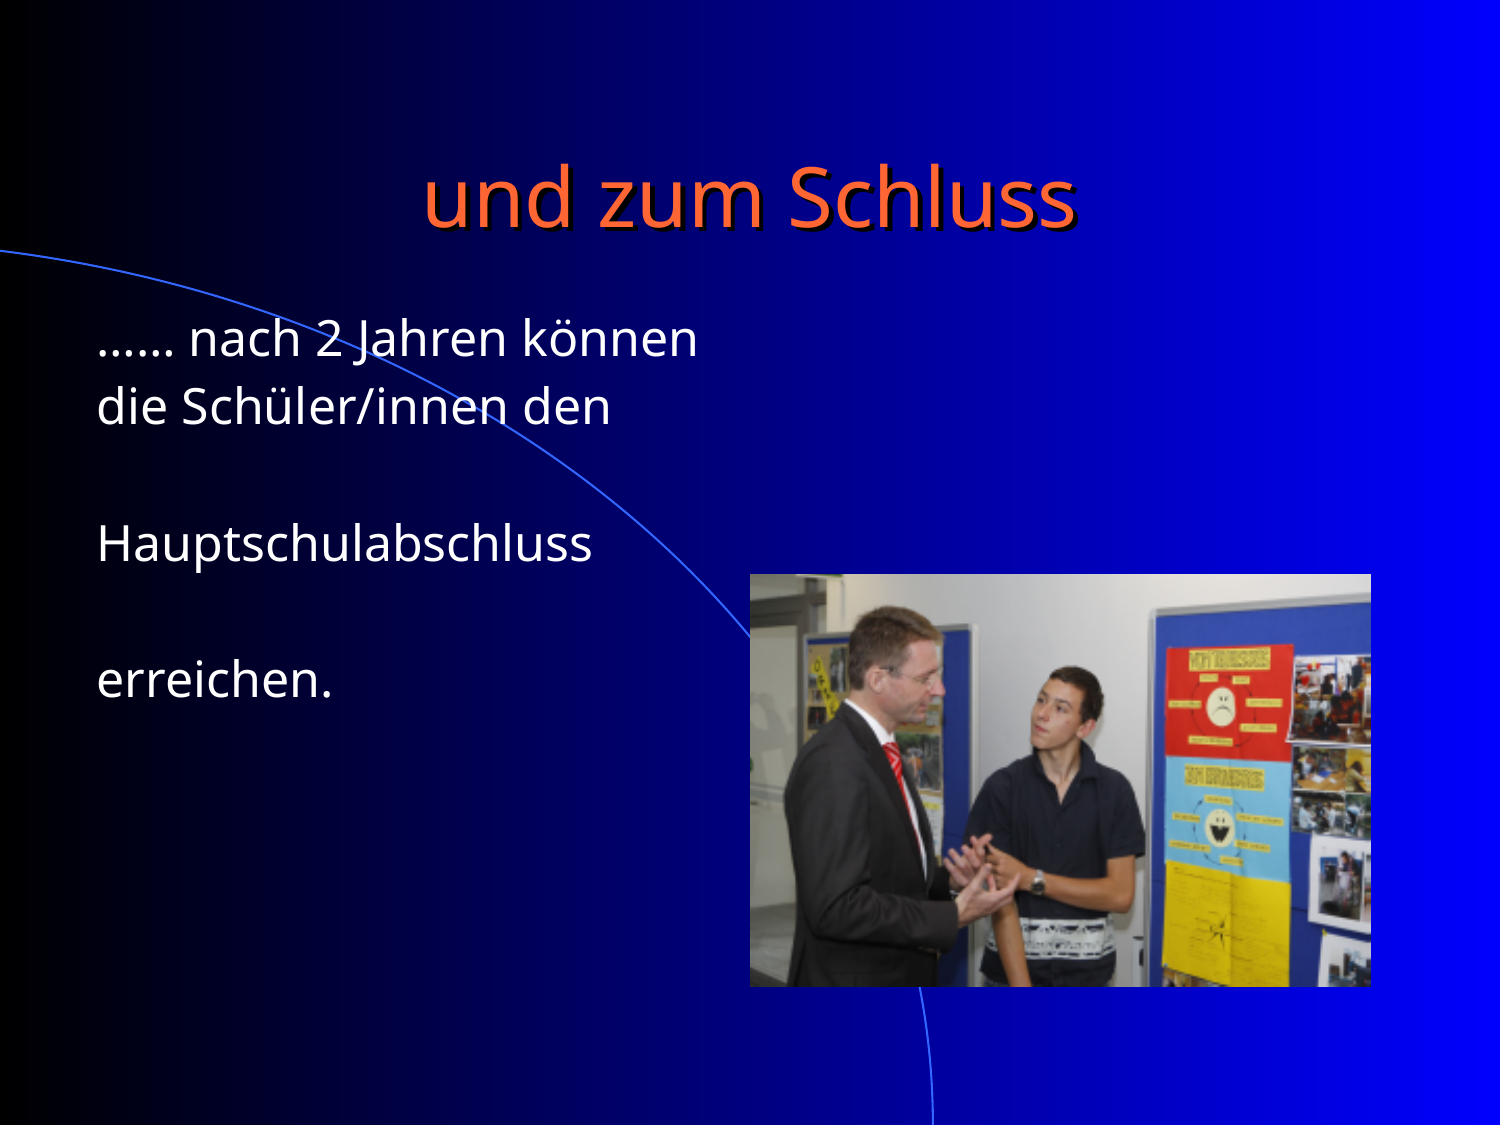

# und zum Schluss
…… nach 2 Jahren können die Schüler/innen den
Hauptschulabschluss
erreichen.